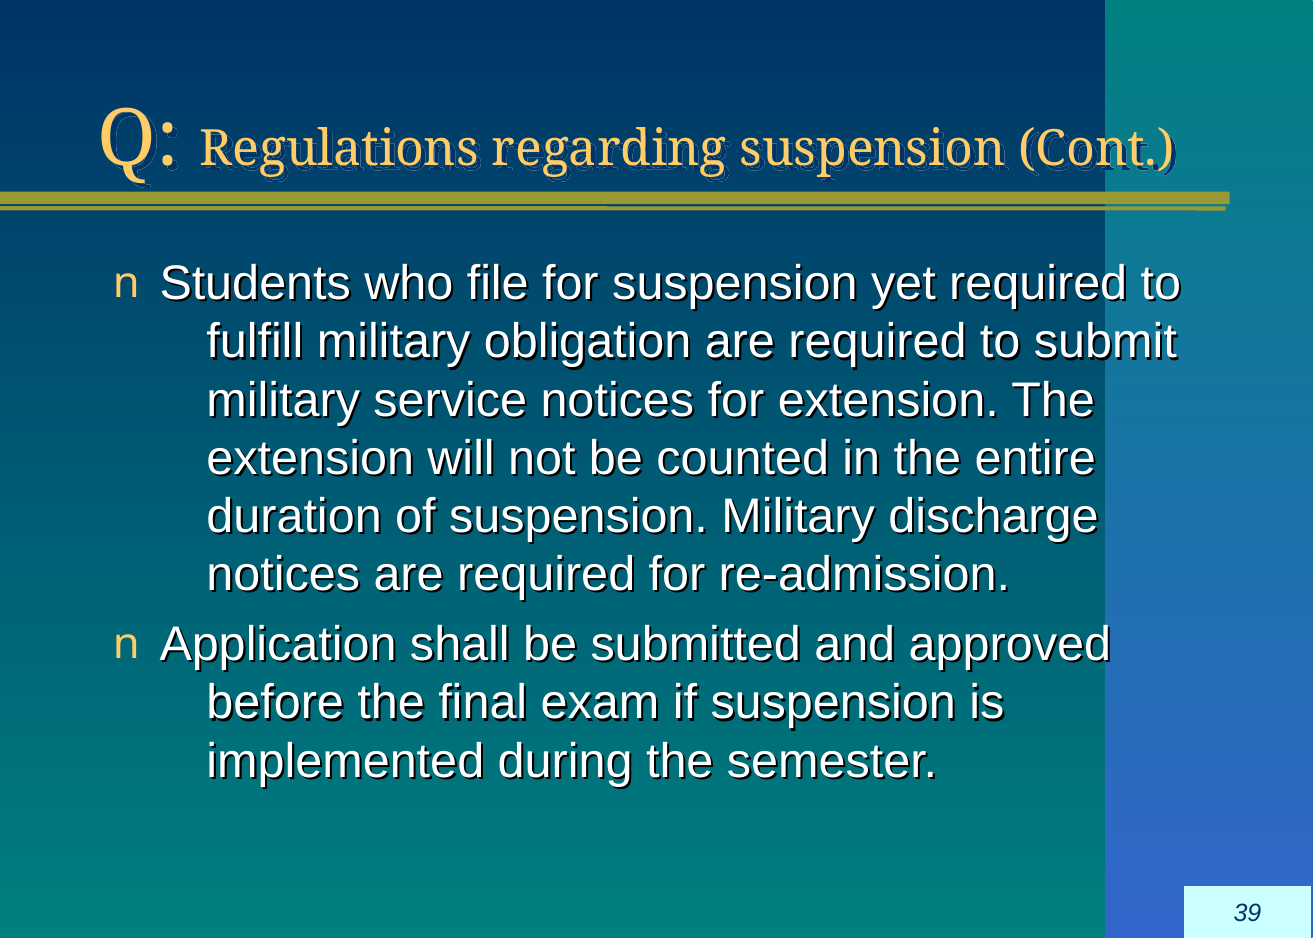

Q: Regulations regarding suspension (Cont.)
# Students who file for suspension yet required to fulfill military obligation are required to submit military service notices for extension. The extension will not be counted in the entire duration of suspension. Military discharge notices are required for re-admission.
Application shall be submitted and approved before the final exam if suspension is implemented during the semester.
39